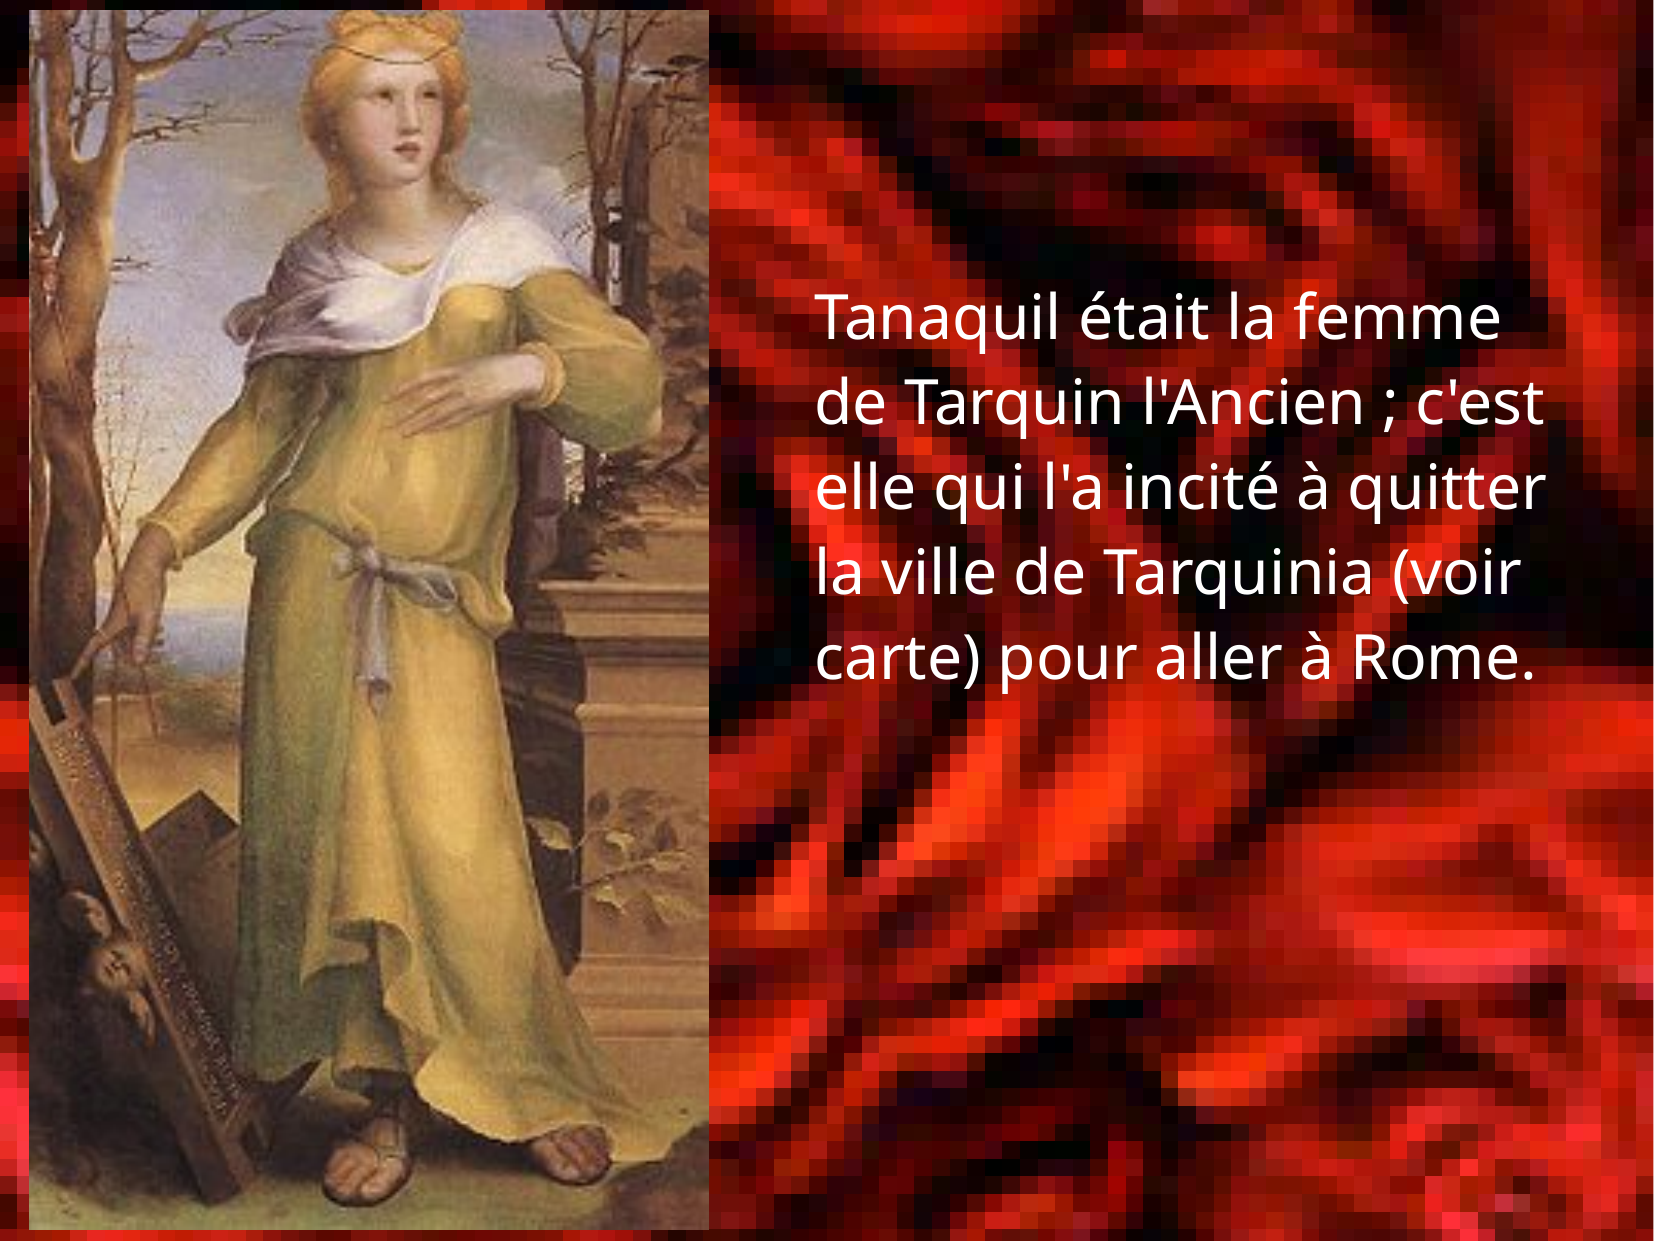

Tanaquil
Tanaquil était la femme de Tarquin l'Ancien ; c'est elle qui l'a incité à quitter la ville de Tarquinia (voir carte) pour aller à Rome.
Portrait de Tanaquil, peint par Domenico Mecarino (Beccafumi) ; il est exposé à la Galerie Nationale de Londres.